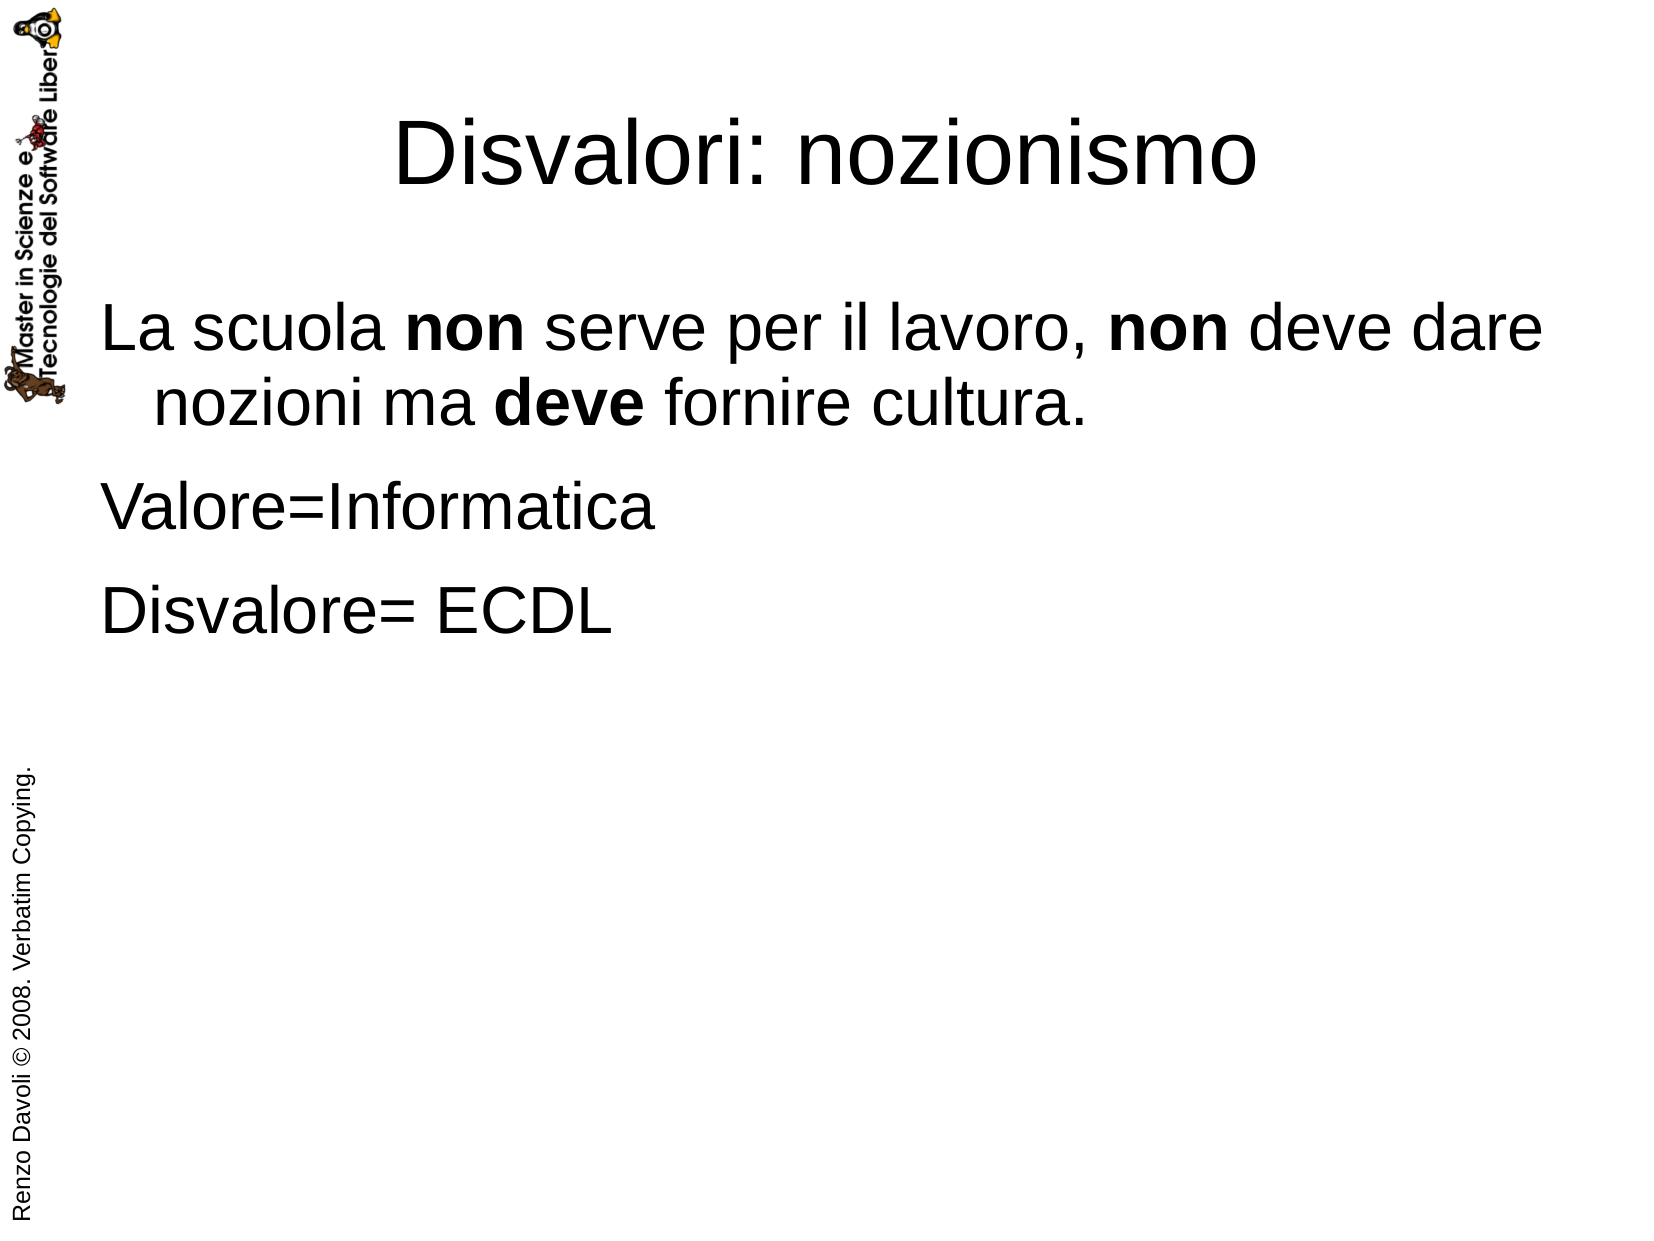

# Disvalori: nozionismo
La scuola non serve per il lavoro, non deve dare nozioni ma deve fornire cultura.
Valore=Informatica
Disvalore= ECDL